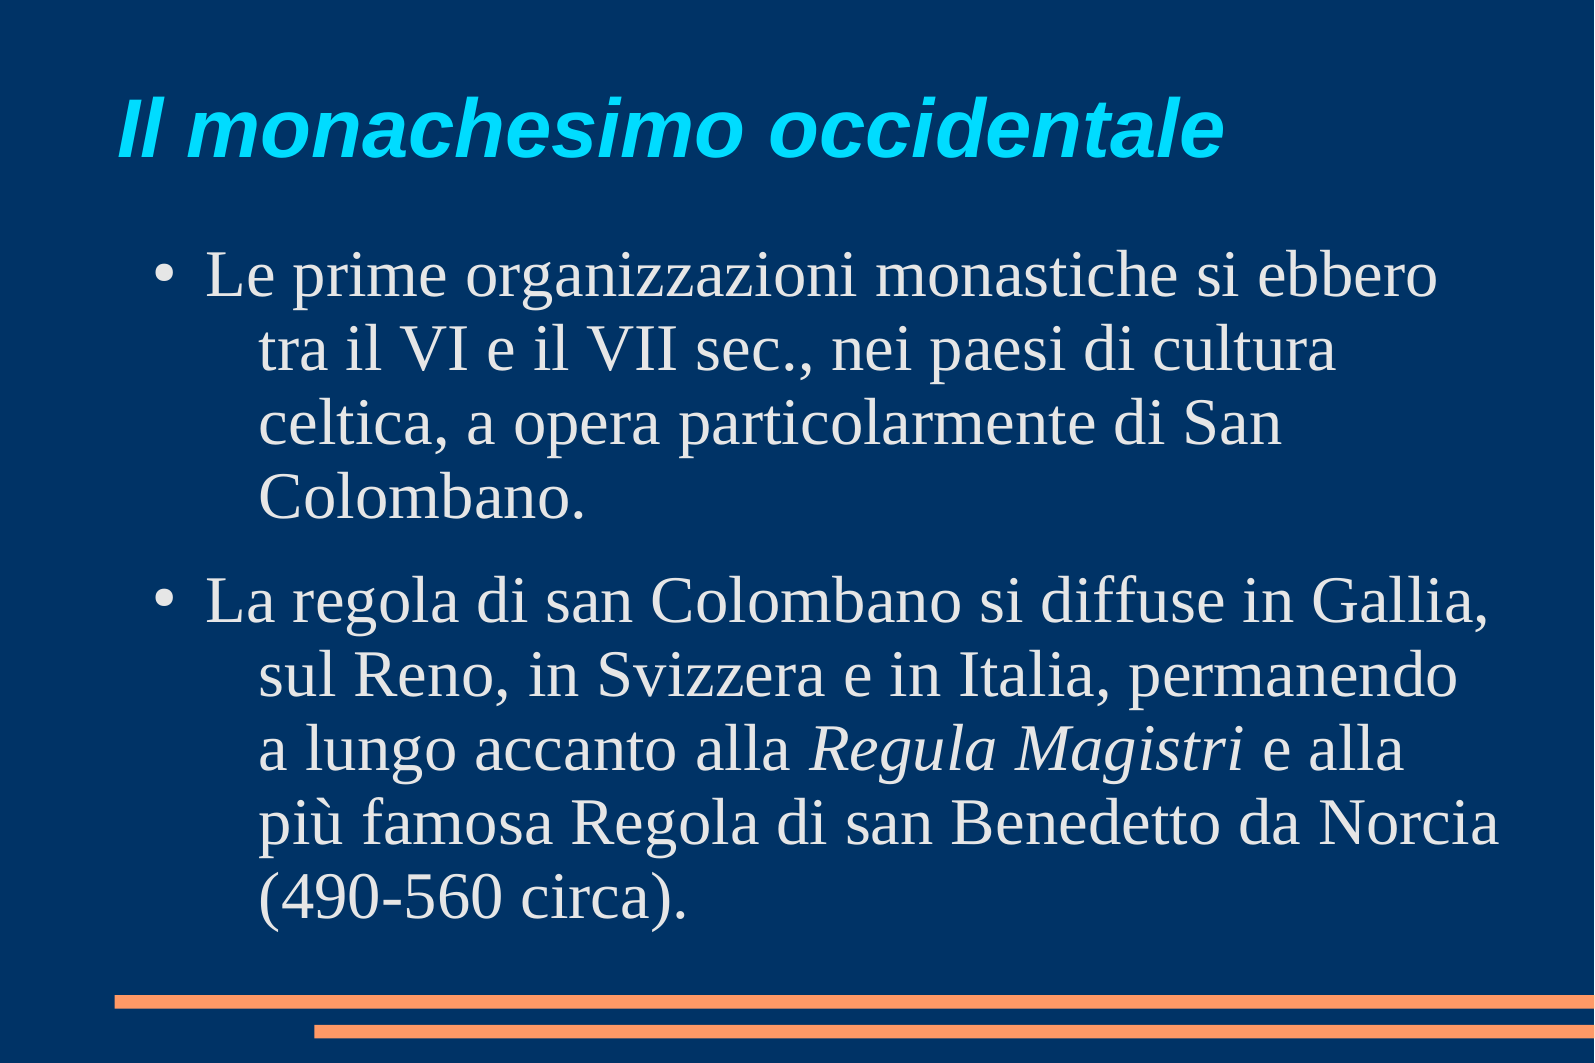

# Il monachesimo occidentale
Le prime organizzazioni monastiche si ebbero tra il VI e il VII sec., nei paesi di cultura celtica, a opera particolarmente di San Colombano.
La regola di san Colombano si diffuse in Gallia, sul Reno, in Svizzera e in Italia, permanendo a lungo accanto alla Regula Magistri e alla più famosa Regola di san Benedetto da Norcia (490-560 circa).